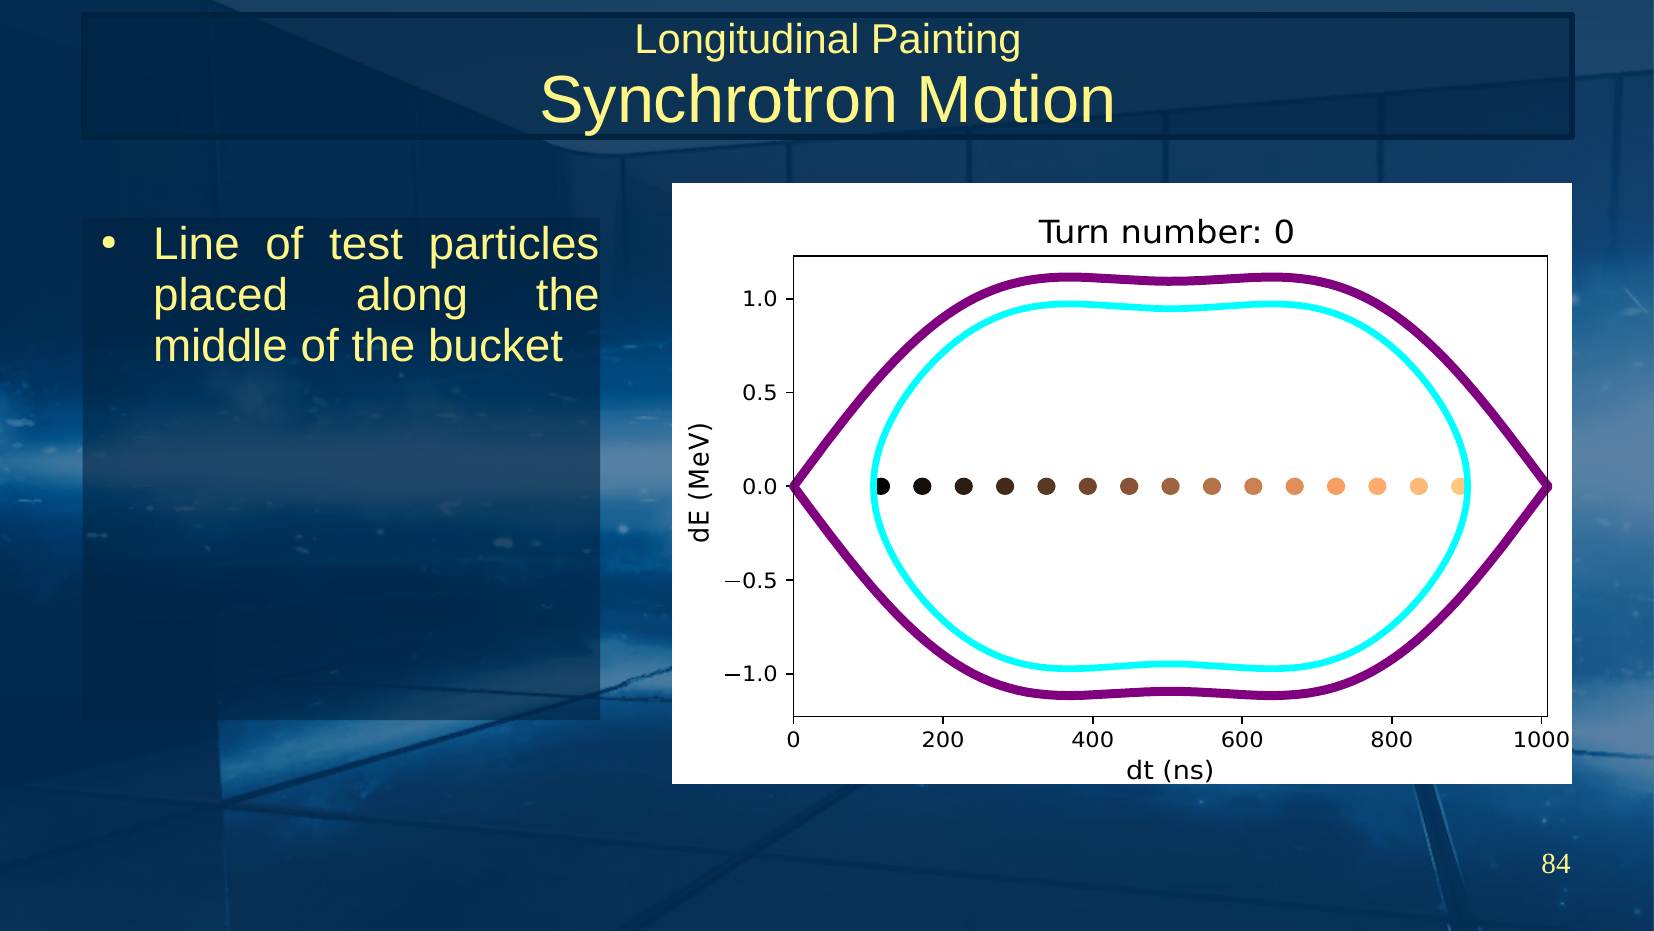

Longitudinal Painting
Synchrotron Motion
# Line of test particles placed along the middle of the bucket
84